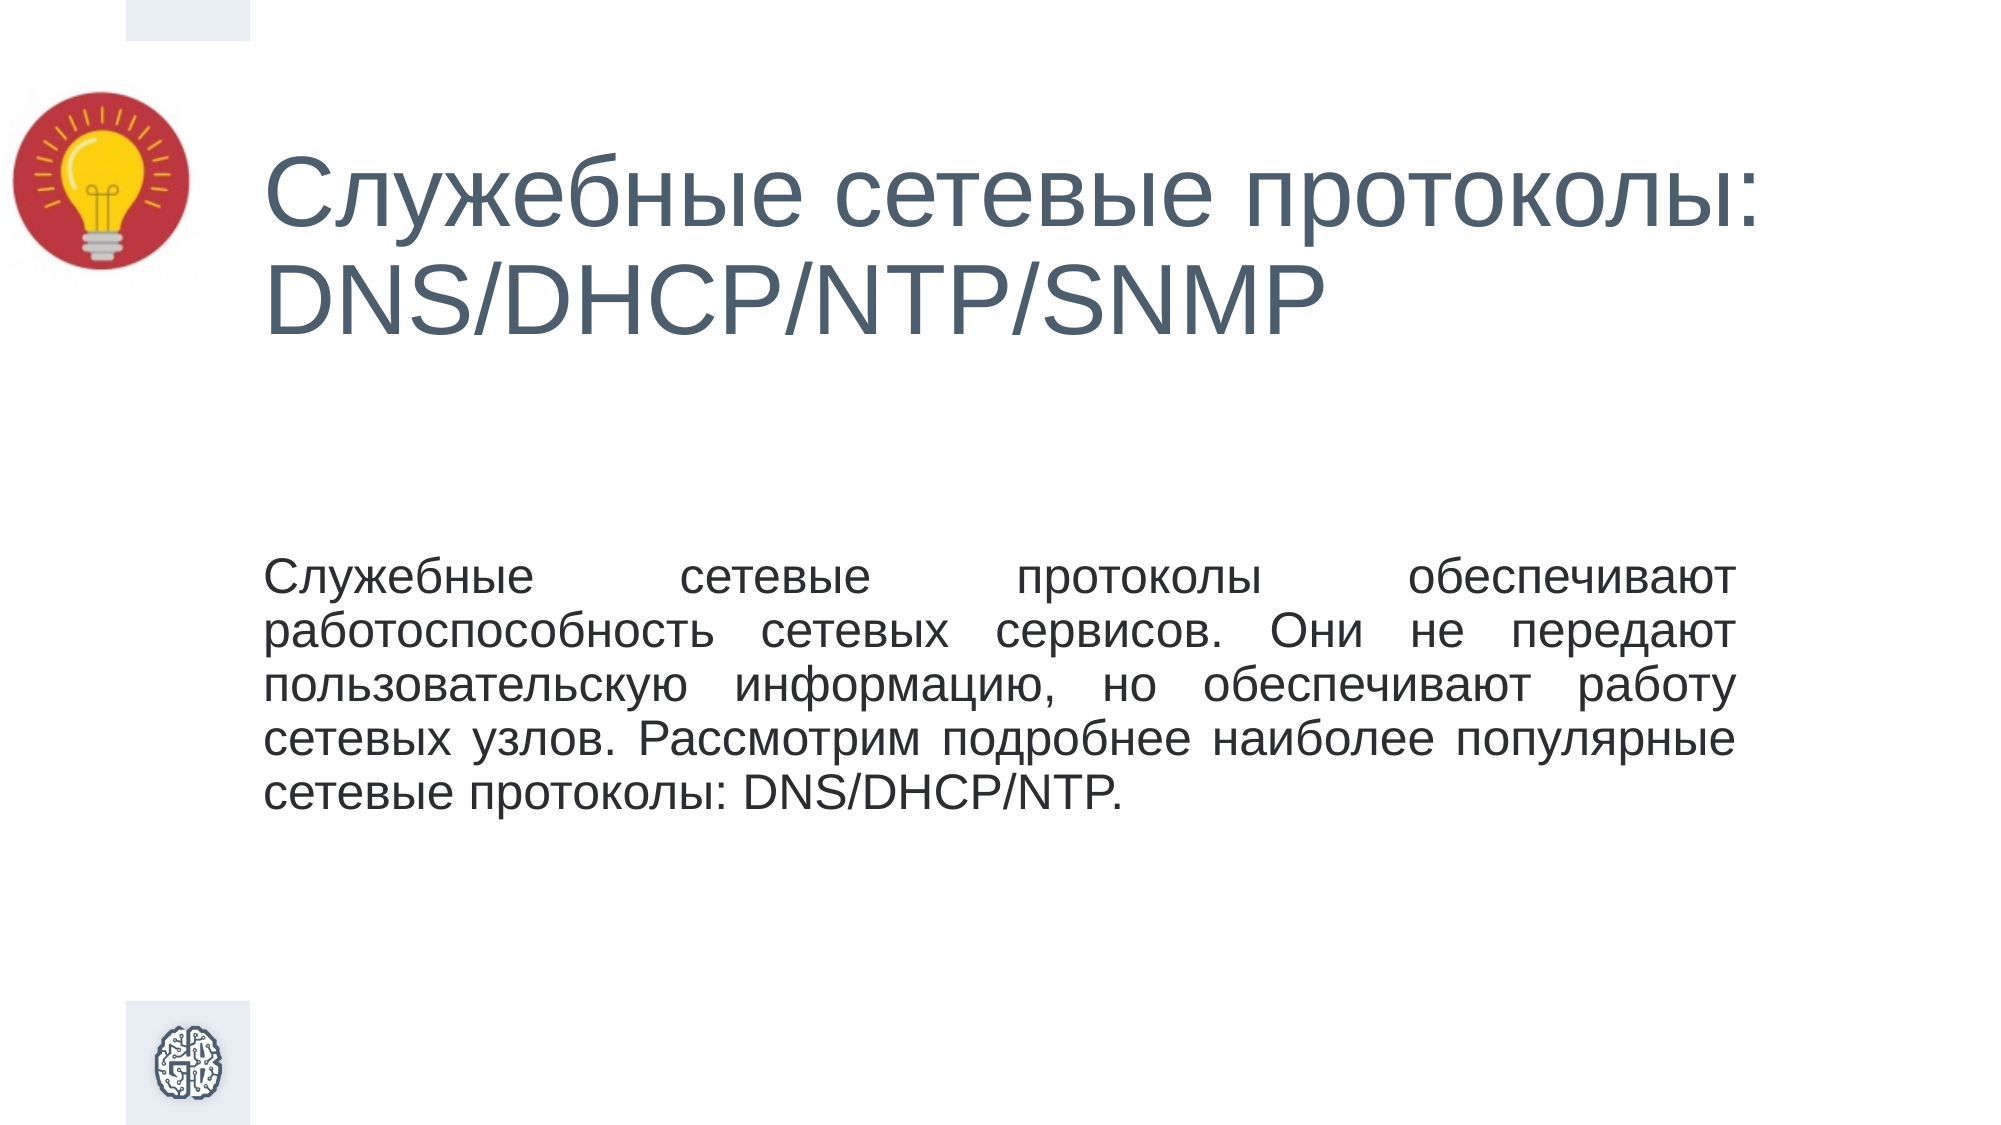

# Служебные сетевые протоколы: DNS/DHCP/NTP/SNMP
Служебные сетевые протоколы обеспечивают работоспособность сетевых сервисов. Они не передают пользовательскую информацию, но обеспечивают работу сетевых узлов. Рассмотрим подробнее наиболее популярные сетевые протоколы: DNS/DHCP/NTP.